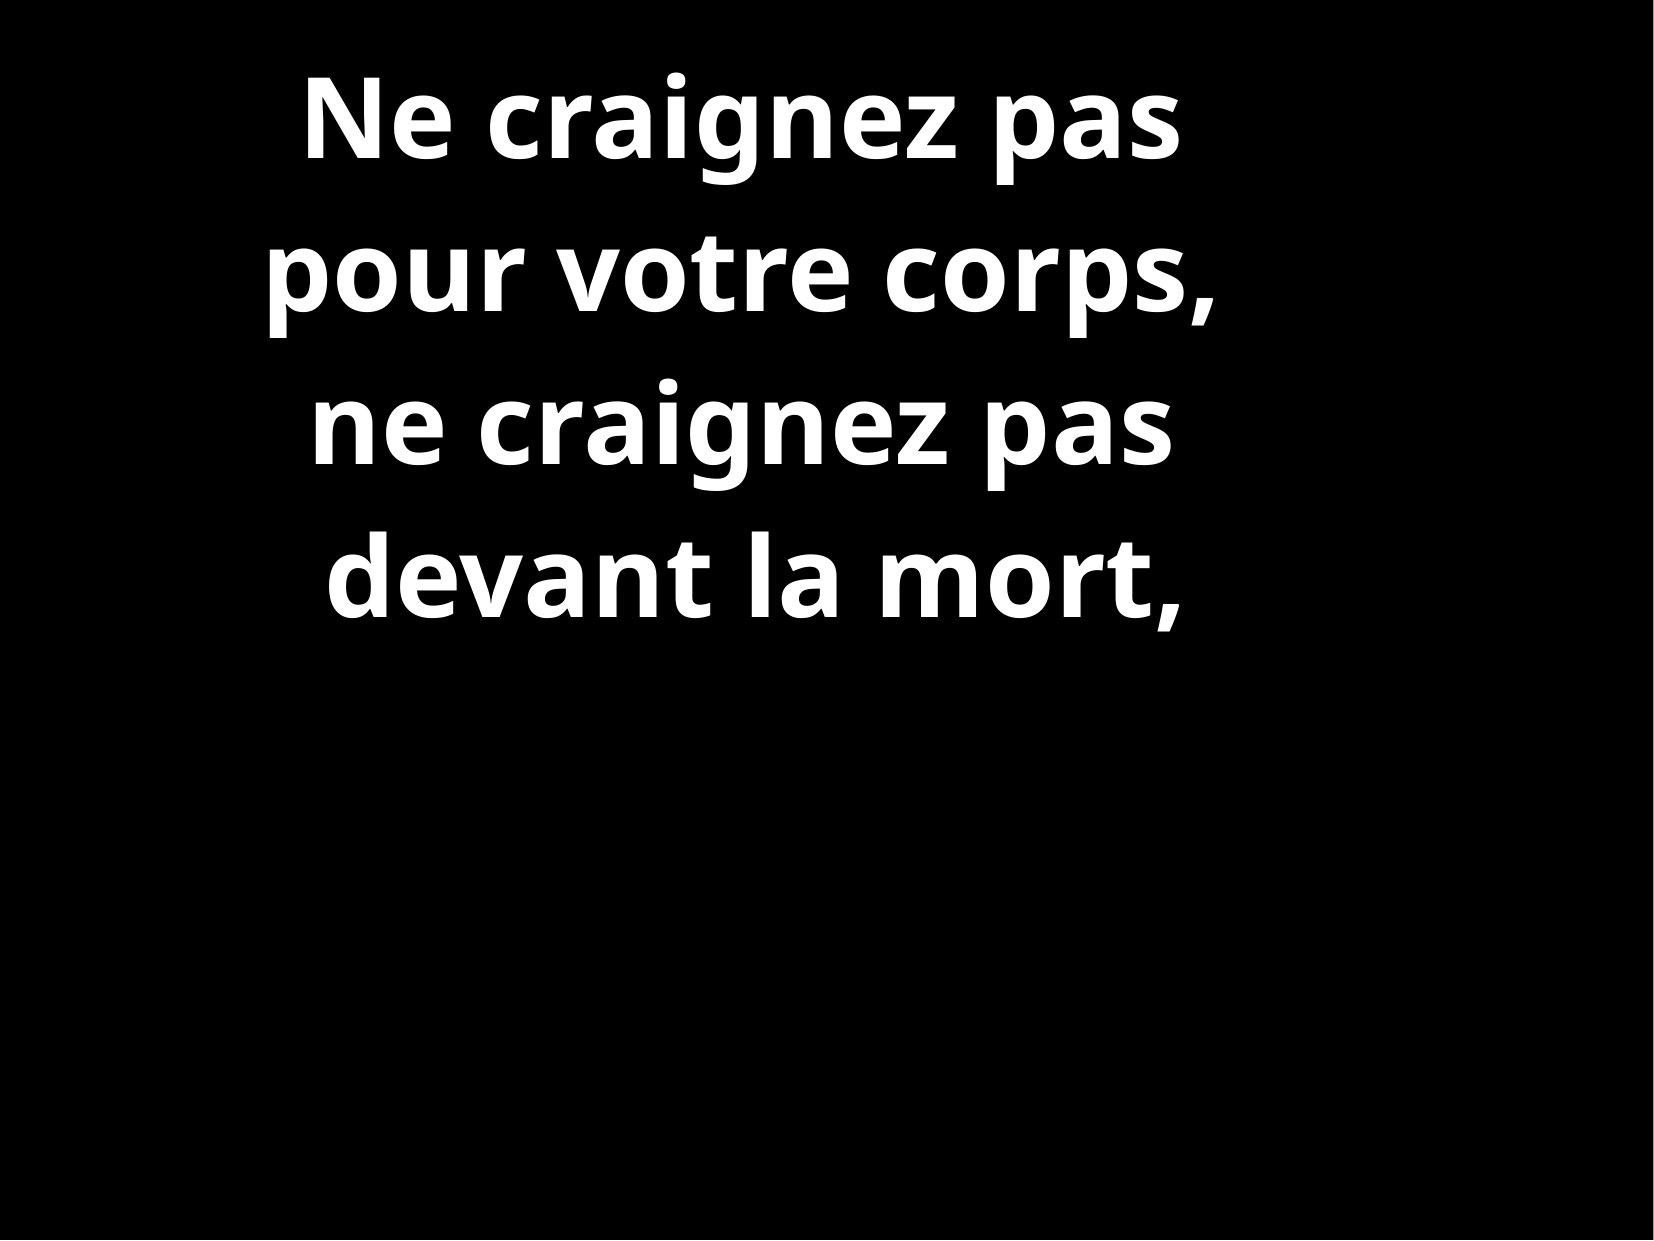

Ne craignez pas
pour votre corps,
ne craignez pas
devant la mort,